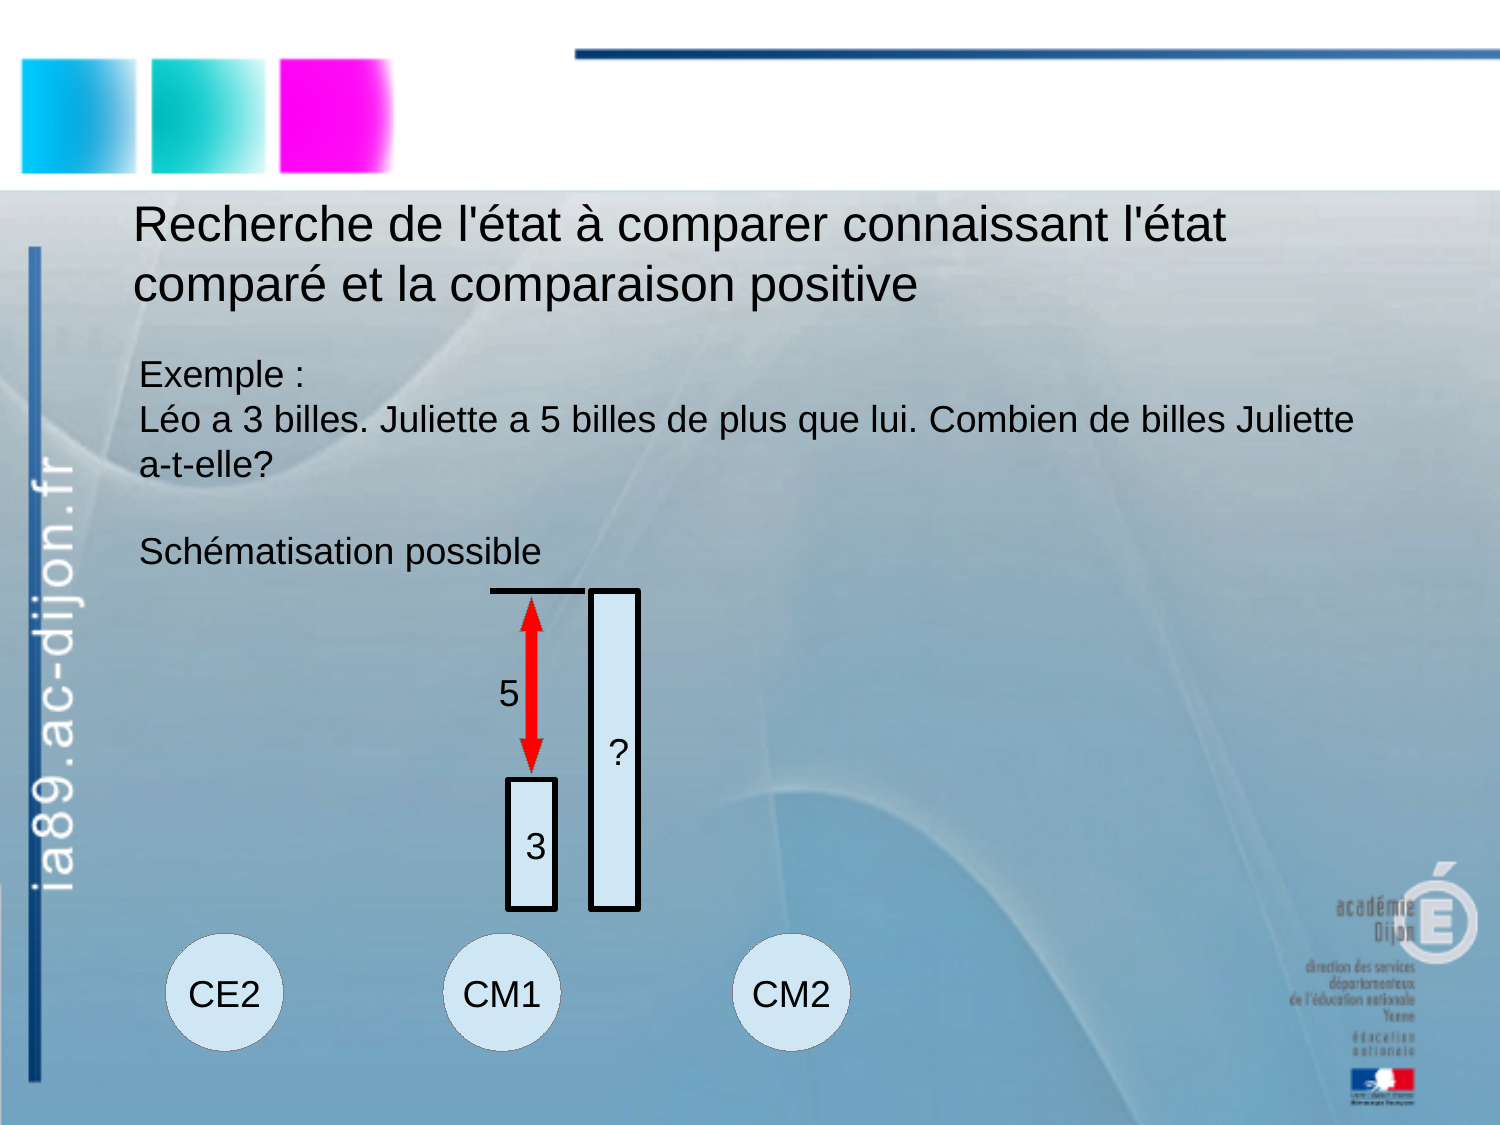

Recherche de l'état à comparer connaissant l'état comparé et la comparaison positive
Exemple :
Léo a 3 billes. Juliette a 5 billes de plus que lui. Combien de billes Juliette a-t-elle?
Schématisation possible
?
5
3
CE2
CM1
CM2